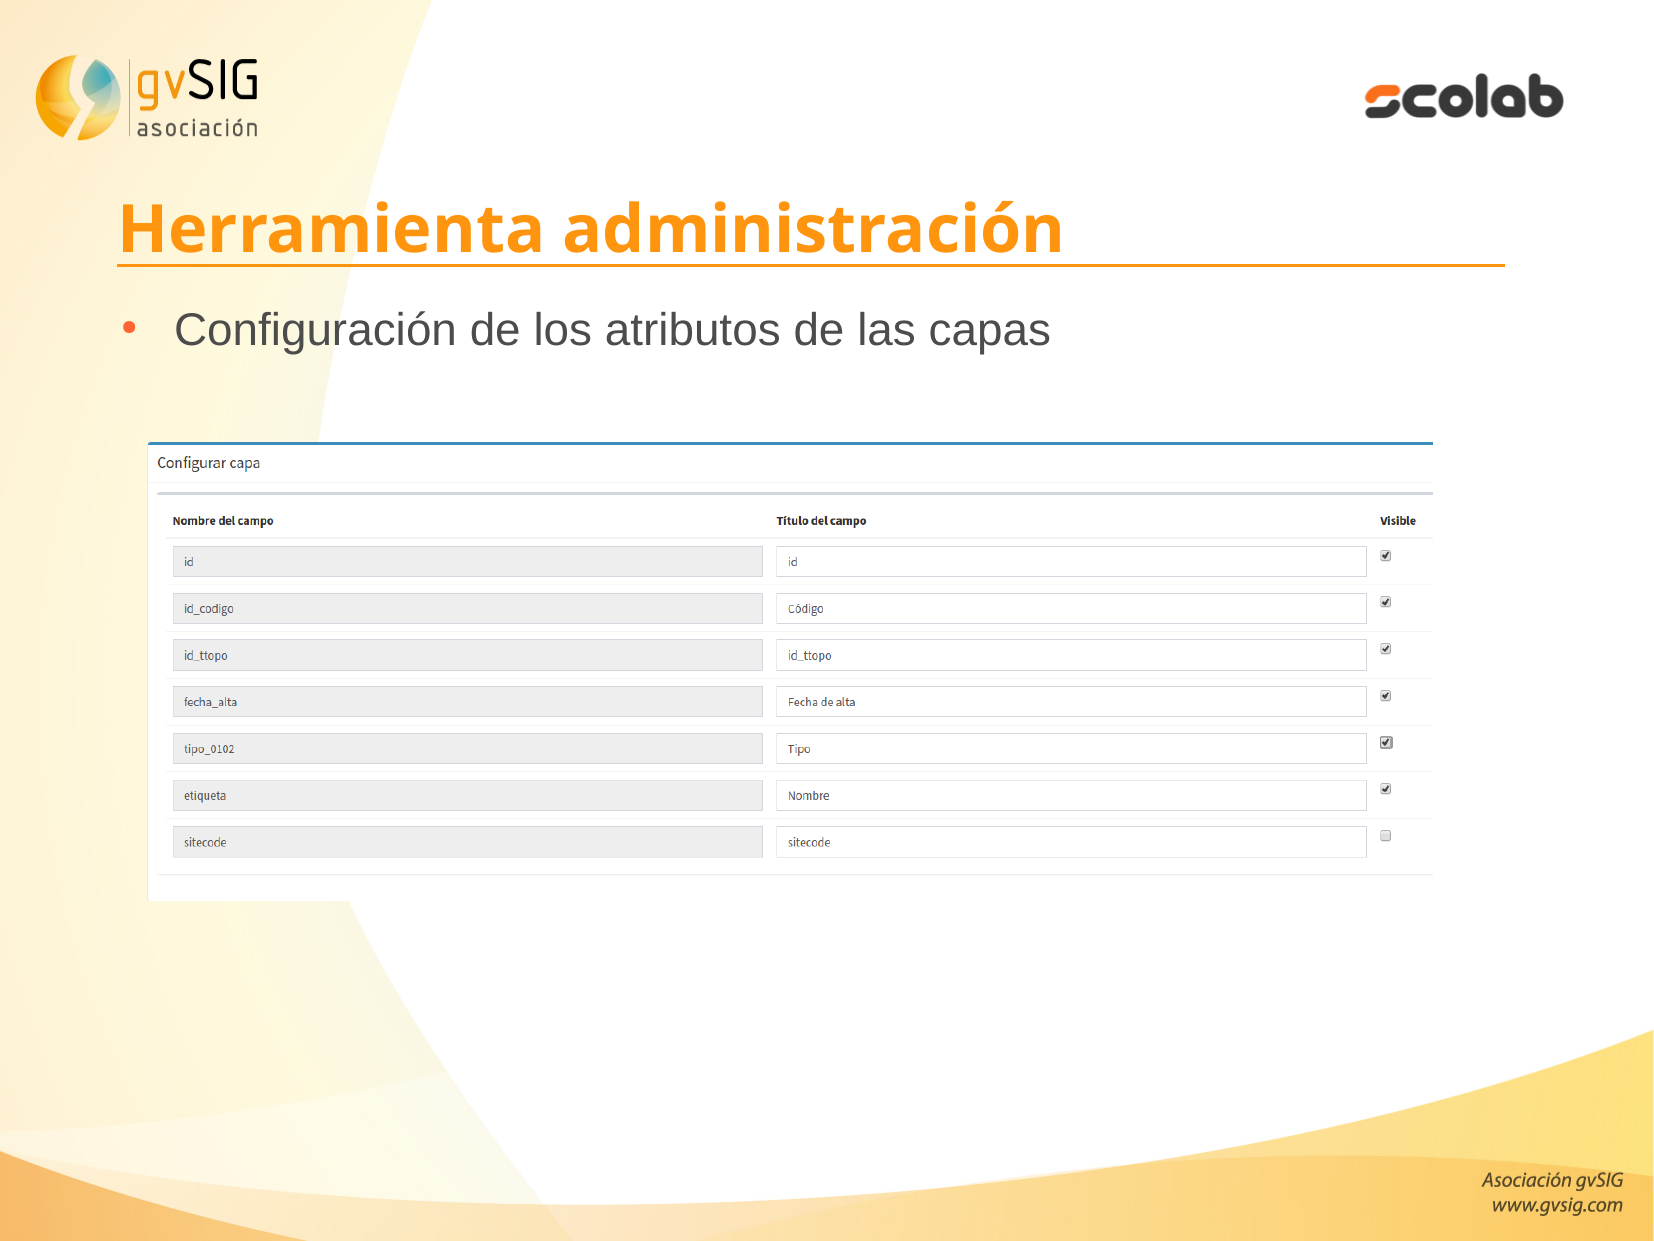

# Herramienta administración
Configuración de los atributos de las capas